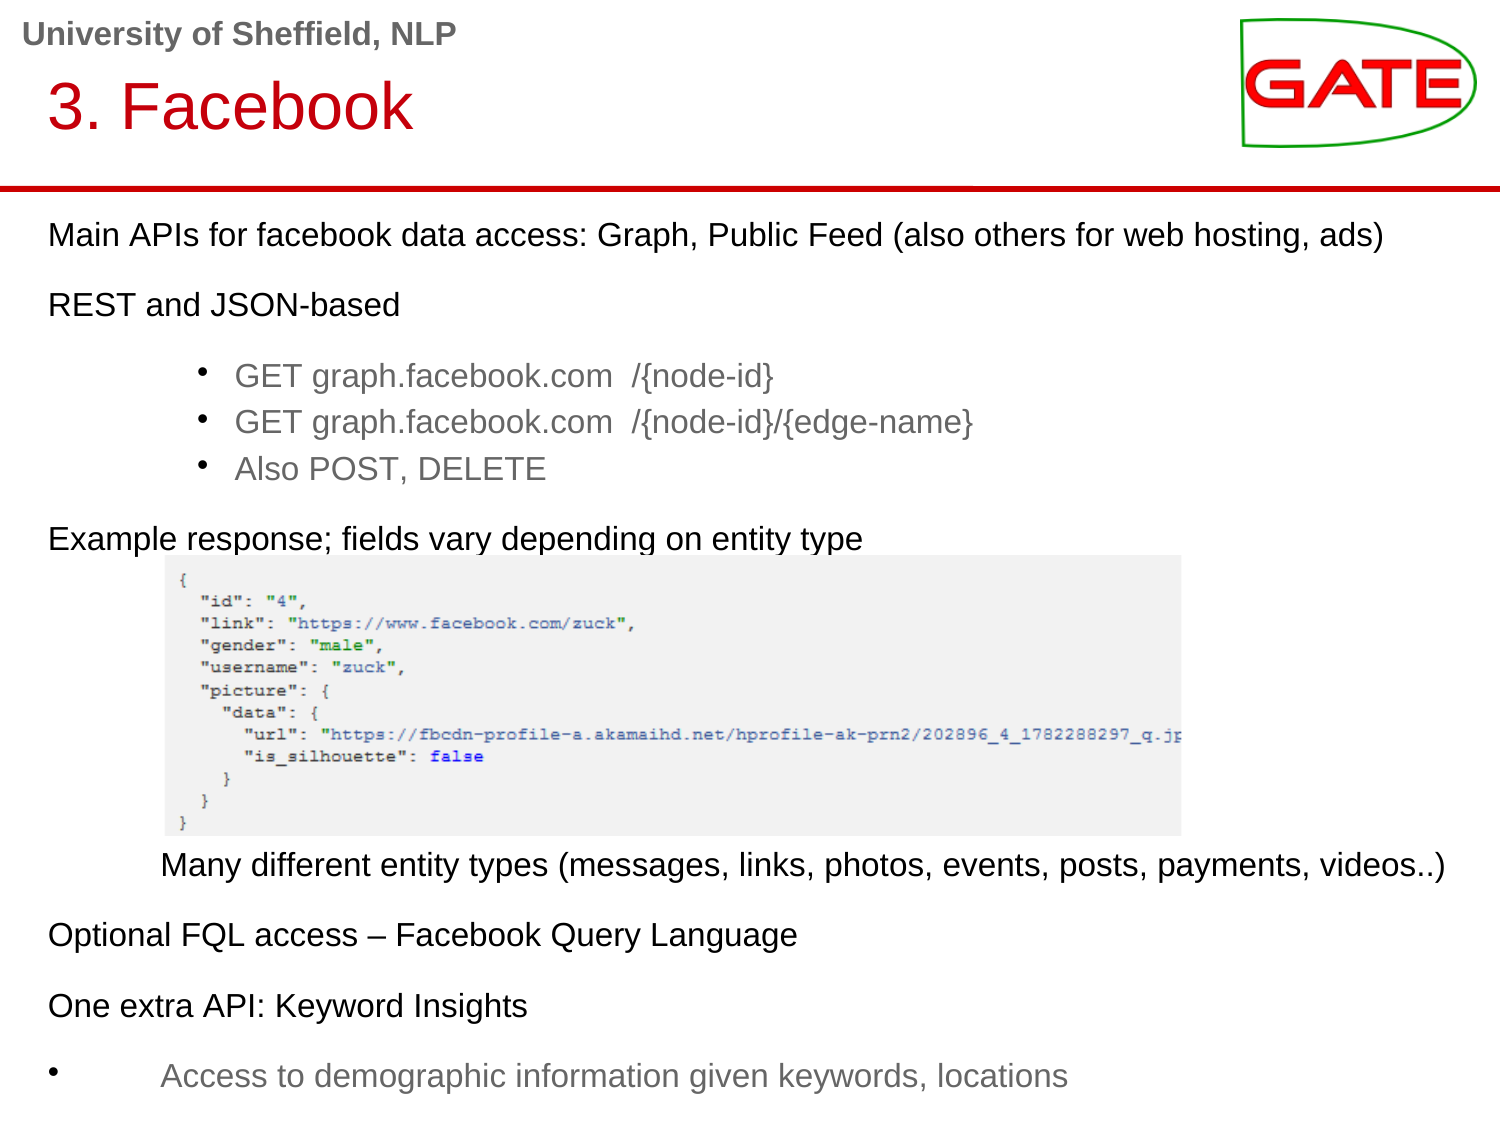

3. Facebook
Main APIs for facebook data access: Graph, Public Feed (also others for web hosting, ads)
REST and JSON-based
GET graph.facebook.com /{node-id}
GET graph.facebook.com /{node-id}/{edge-name}
Also POST, DELETE
Example response; fields vary depending on entity type
Many different entity types (messages, links, photos, events, posts, payments, videos..)
Optional FQL access – Facebook Query Language
One extra API: Keyword Insights
Access to demographic information given keywords, locations